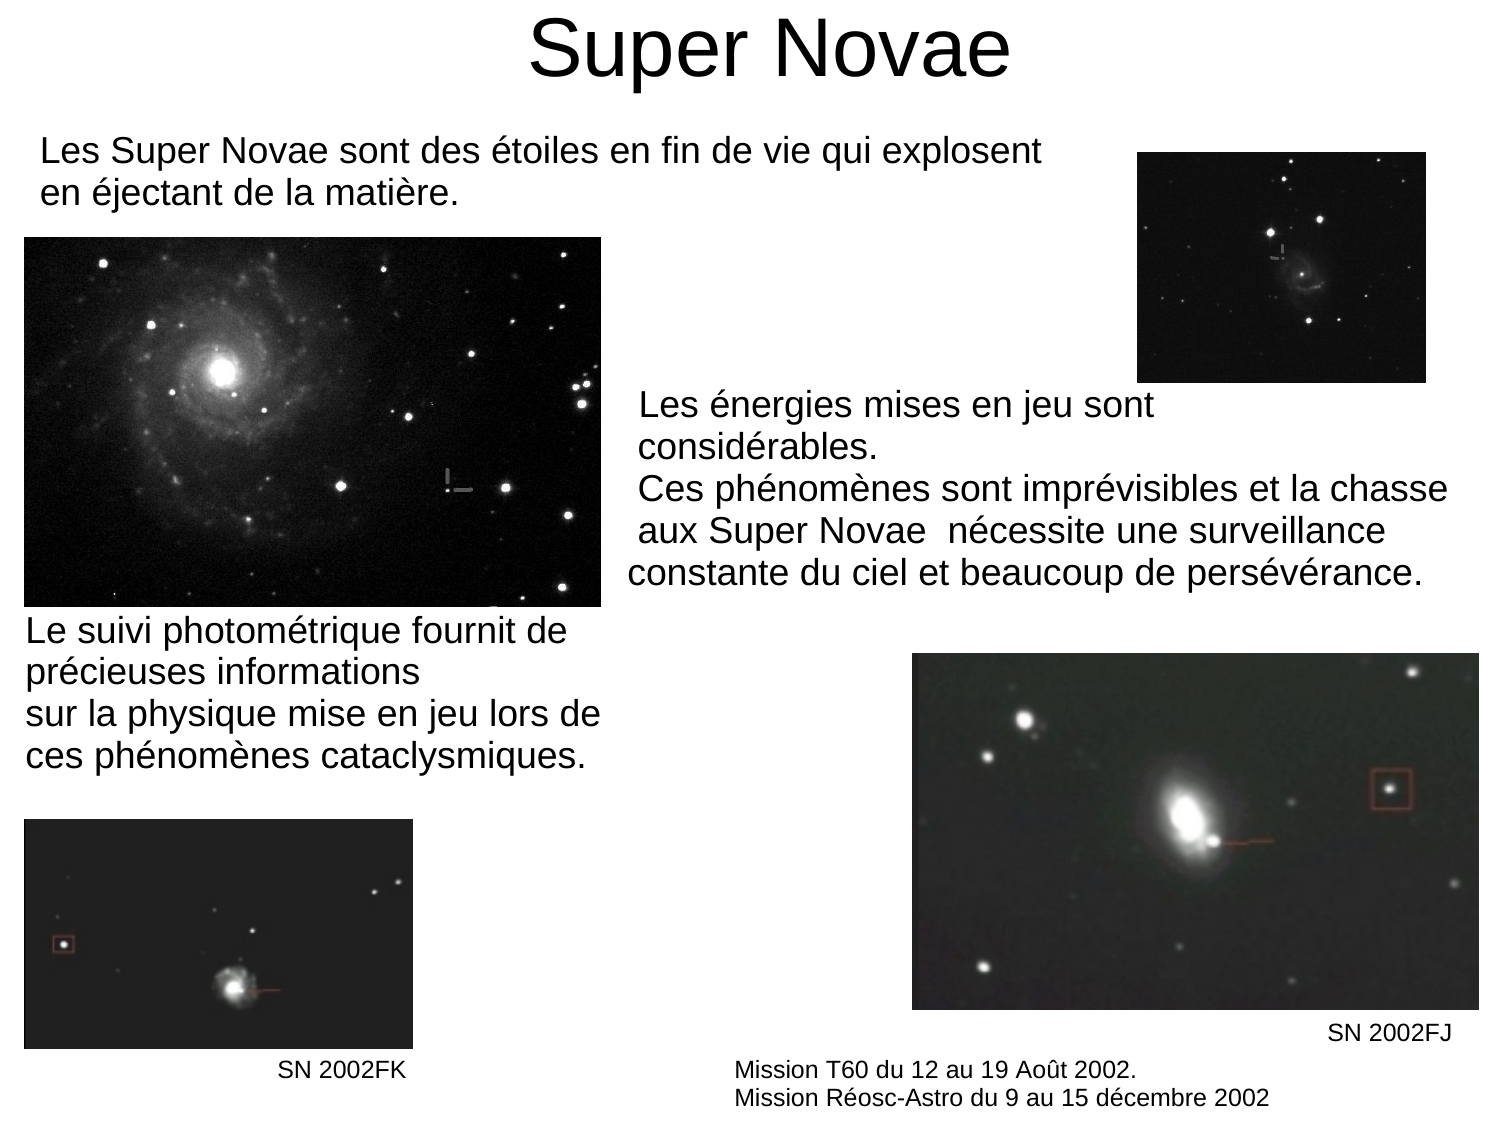

Super Novae
Les Super Novae sont des étoiles en fin de vie qui explosent
en éjectant de la matière.
 Les énergies mises en jeu sont
 considérables.
 Ces phénomènes sont imprévisibles et la chasse
 aux Super Novae nécessite une surveillance
constante du ciel et beaucoup de persévérance.
 Le suivi photométrique fournit de
 précieuses informations
 sur la physique mise en jeu lors de
 ces phénomènes cataclysmiques.
SN 2002FJ
SN 2002FK
 Mission T60 du 12 au 19 Août 2002.
 Mission Réosc-Astro du 9 au 15 décembre 2002